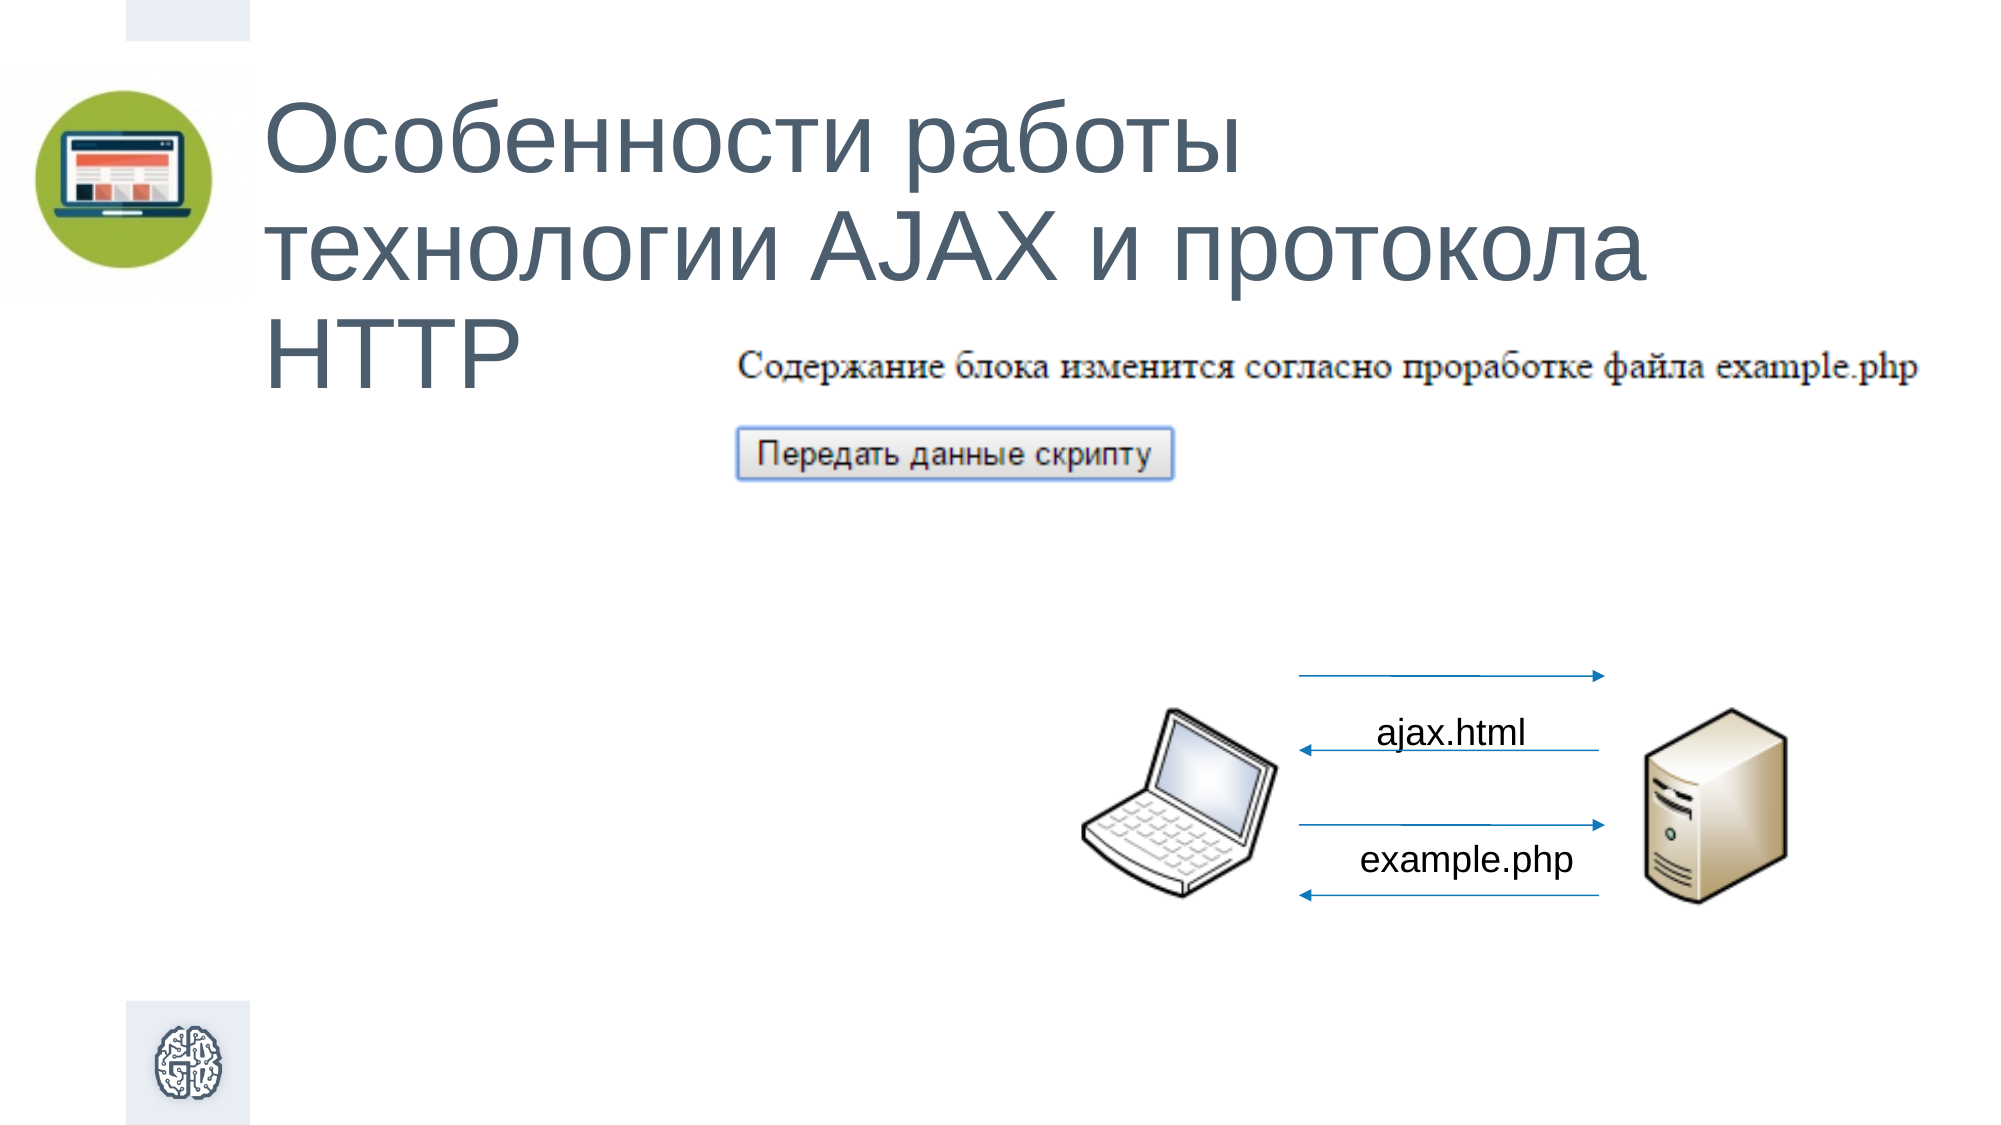

# Особенности работы технологии AJAX и протокола HTTP
ajax.html
example.php